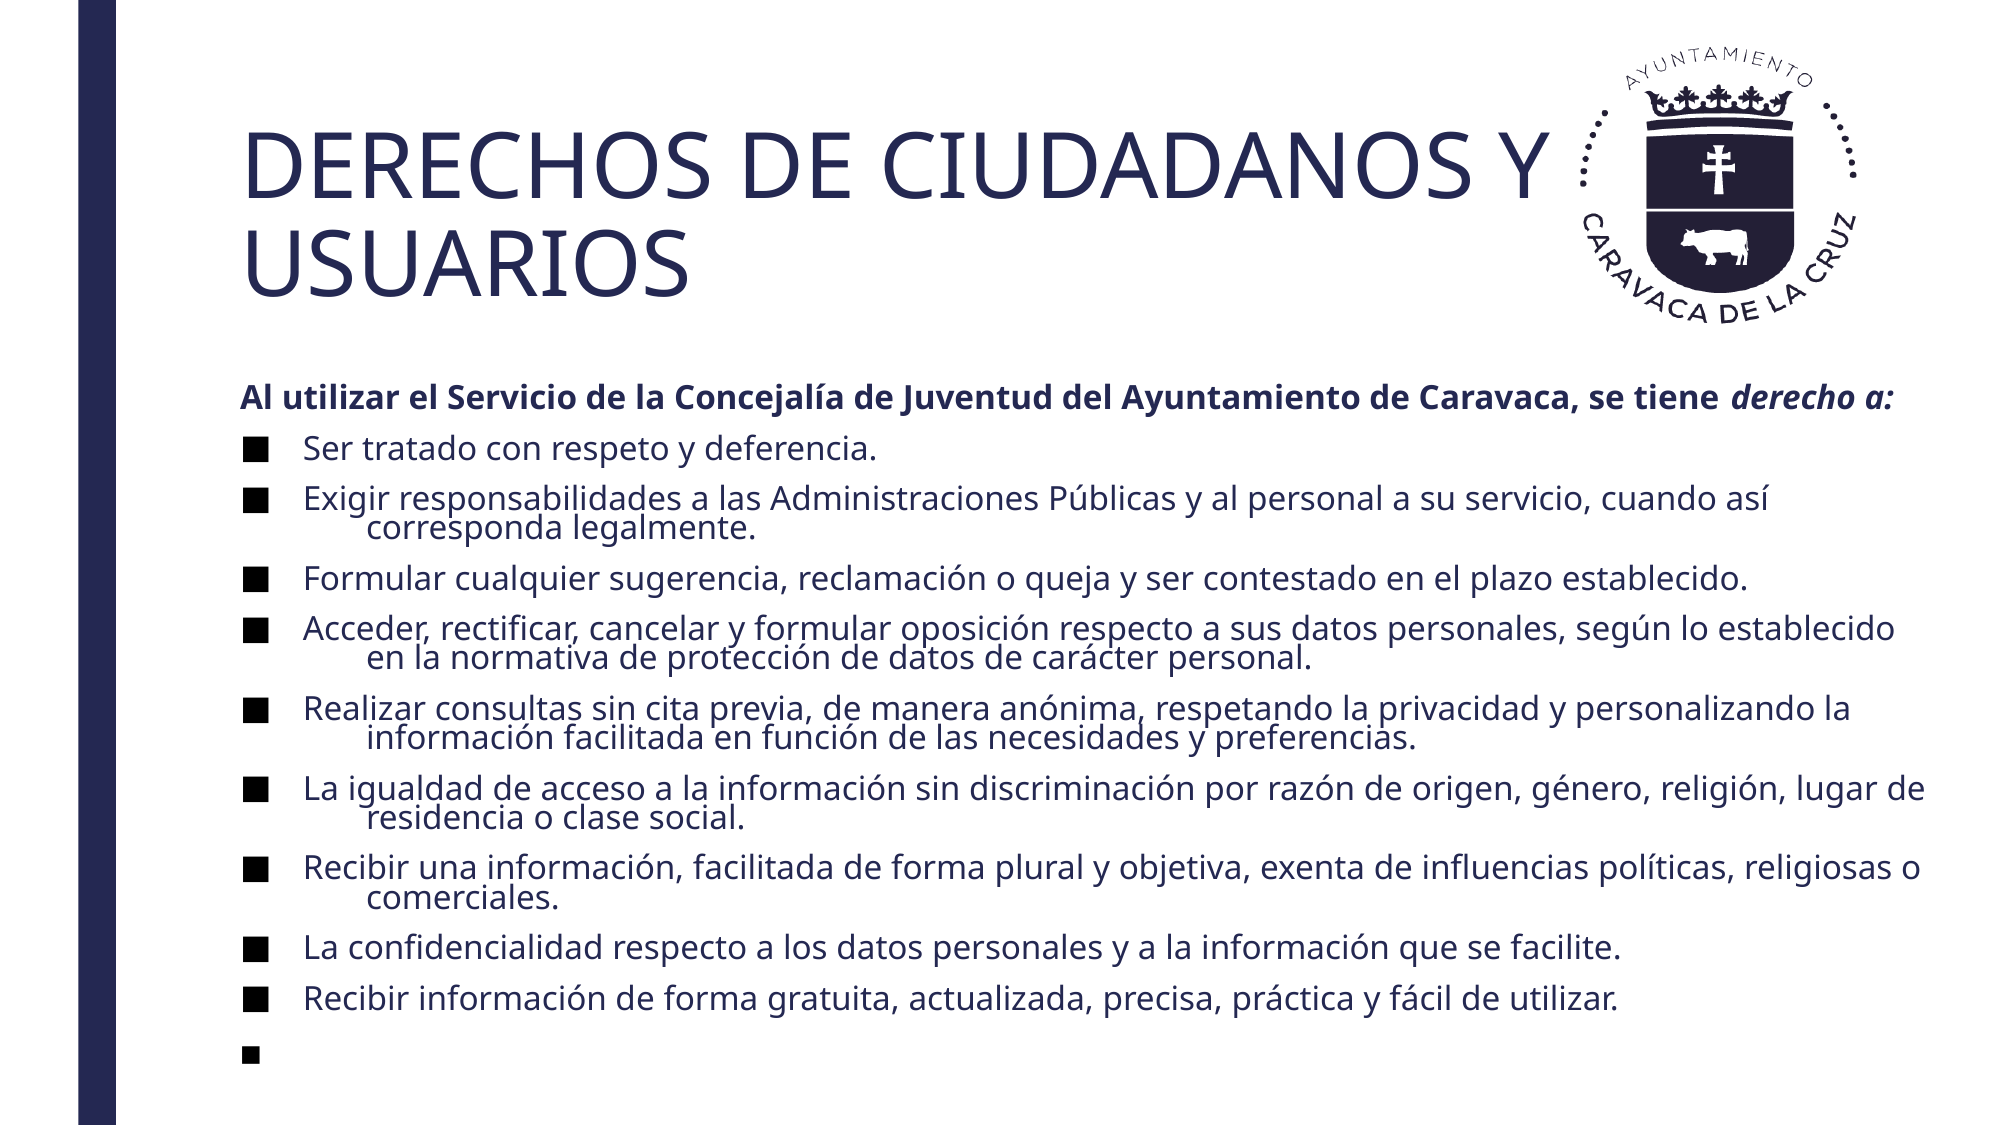

# DERECHOS DE CIUDADANOS Y USUARIOS
Al utilizar el Servicio de la Concejalía de Juventud del Ayuntamiento de Caravaca, se tiene derecho a:
Ser tratado con respeto y deferencia.
Exigir responsabilidades a las Administraciones Públicas y al personal a su servicio, cuando así corresponda legalmente.
Formular cualquier sugerencia, reclamación o queja y ser contestado en el plazo establecido.
Acceder, rectificar, cancelar y formular oposición respecto a sus datos personales, según lo establecido en la normativa de protección de datos de carácter personal.
Realizar consultas sin cita previa, de manera anónima, respetando la privacidad y personalizando la información facilitada en función de las necesidades y preferencias.
La igualdad de acceso a la información sin discriminación por razón de origen, género, religión, lugar de residencia o clase social.
Recibir una información, facilitada de forma plural y objetiva, exenta de influencias políticas, religiosas o comerciales.
La confidencialidad respecto a los datos personales y a la información que se facilite.
Recibir información de forma gratuita, actualizada, precisa, práctica y fácil de utilizar.